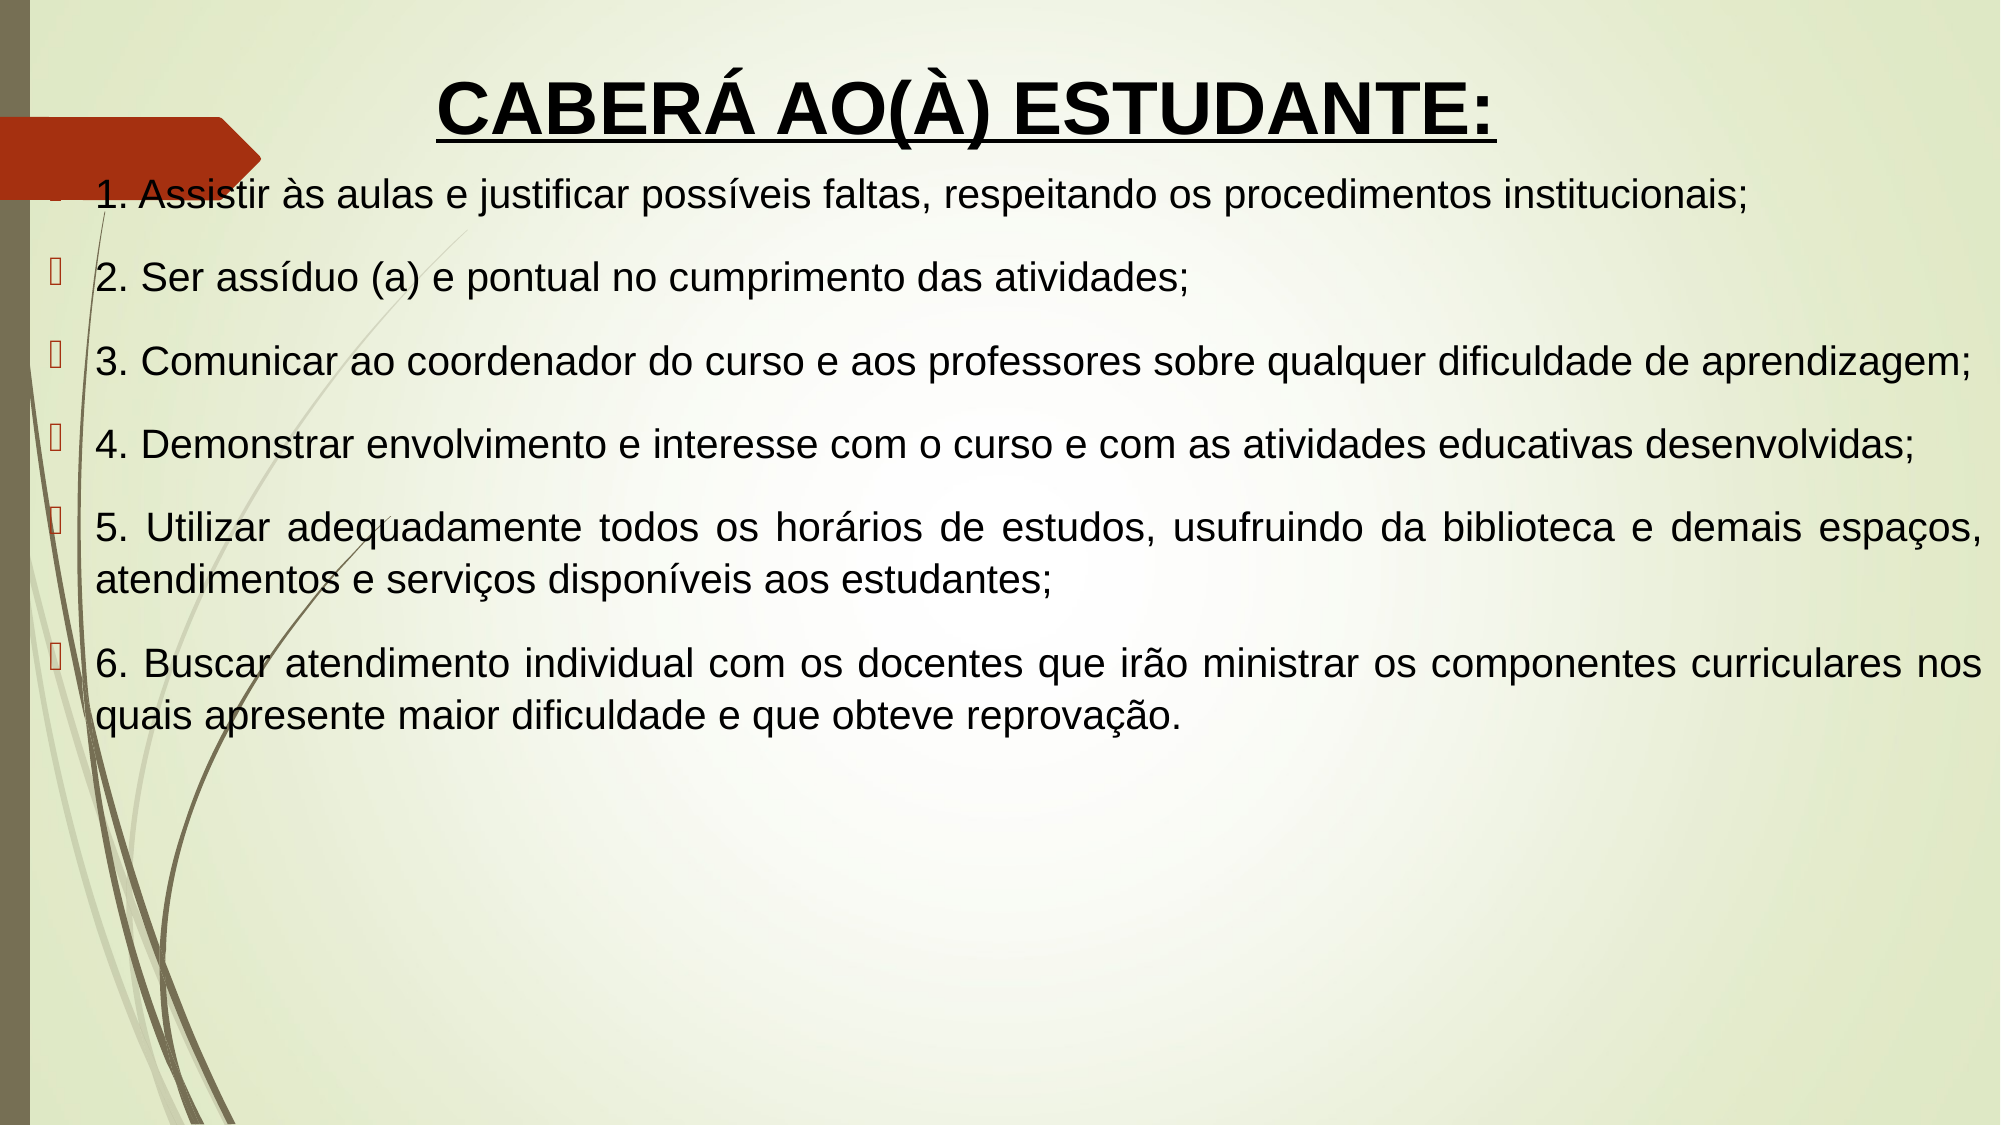

# CABERÁ AO(À) ESTUDANTE:
1. Assistir às aulas e justificar possíveis faltas, respeitando os procedimentos institucionais;
2. Ser assíduo (a) e pontual no cumprimento das atividades;
3. Comunicar ao coordenador do curso e aos professores sobre qualquer dificuldade de aprendizagem;
4. Demonstrar envolvimento e interesse com o curso e com as atividades educativas desenvolvidas;
5. Utilizar adequadamente todos os horários de estudos, usufruindo da biblioteca e demais espaços, atendimentos e serviços disponíveis aos estudantes;
6. Buscar atendimento individual com os docentes que irão ministrar os componentes curriculares nos quais apresente maior dificuldade e que obteve reprovação.